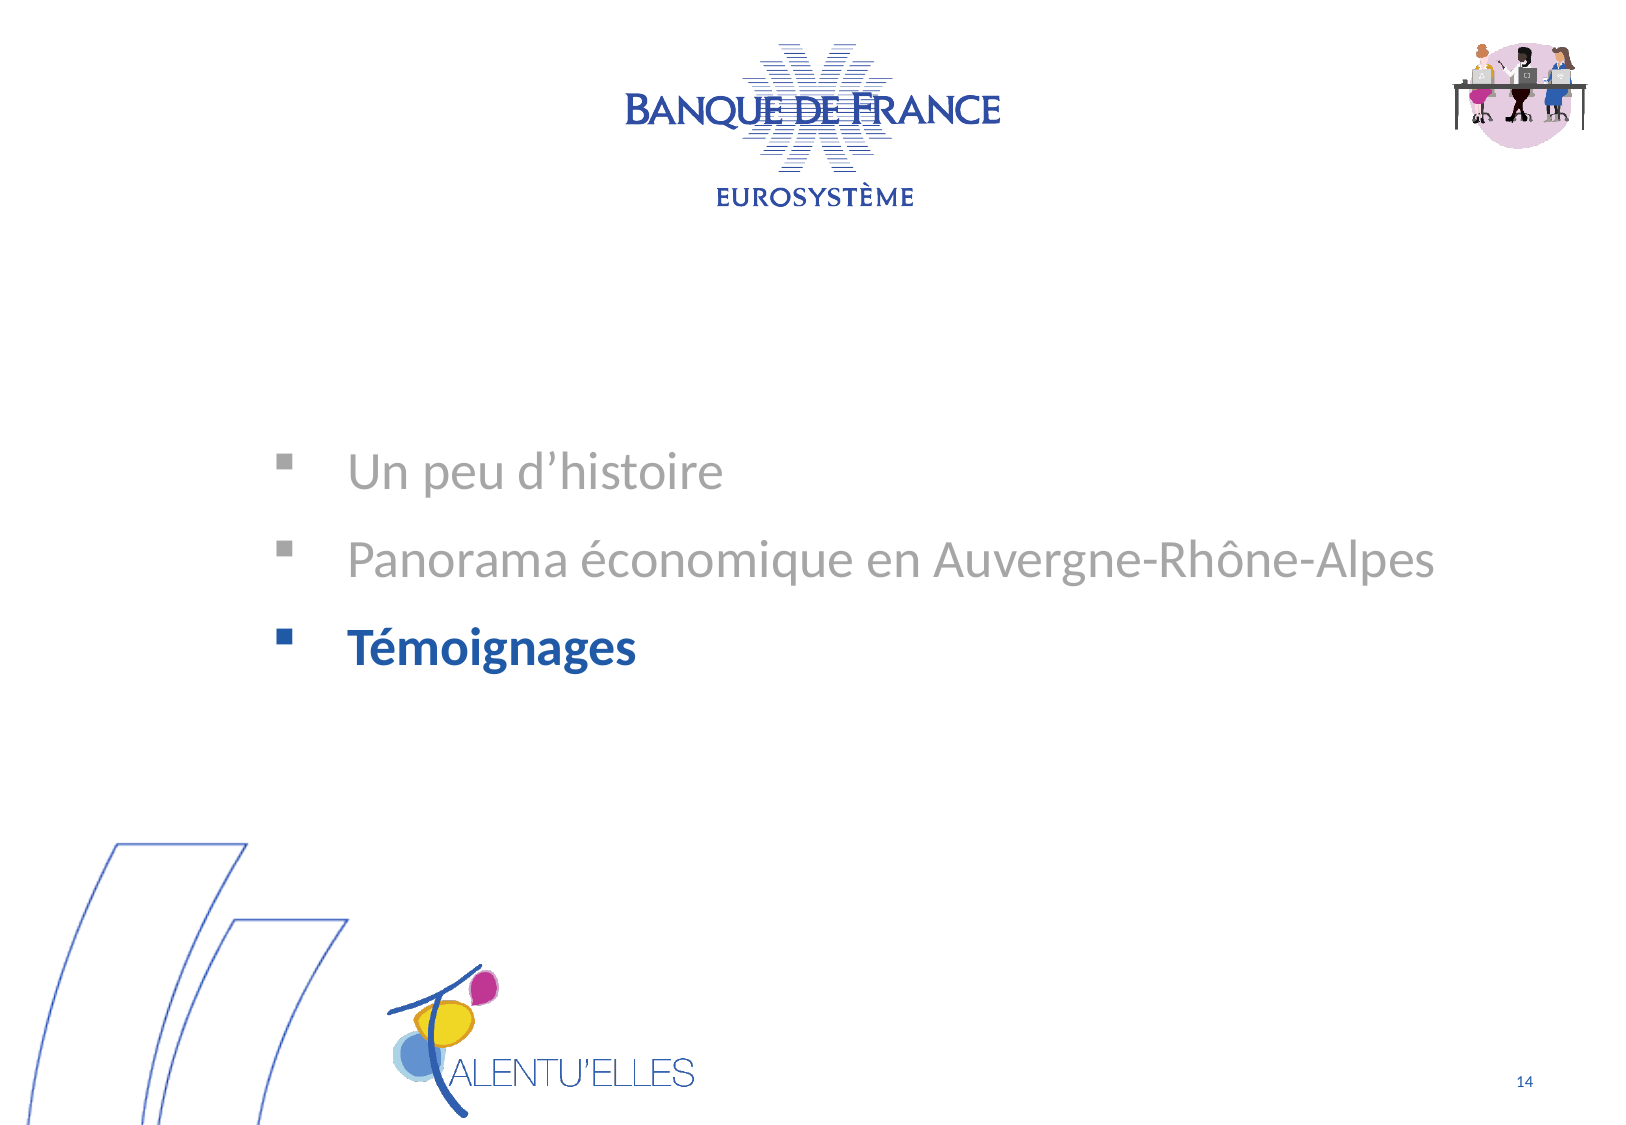

Un peu d’histoire
Panorama économique en Auvergne-Rhône-Alpes
Témoignages